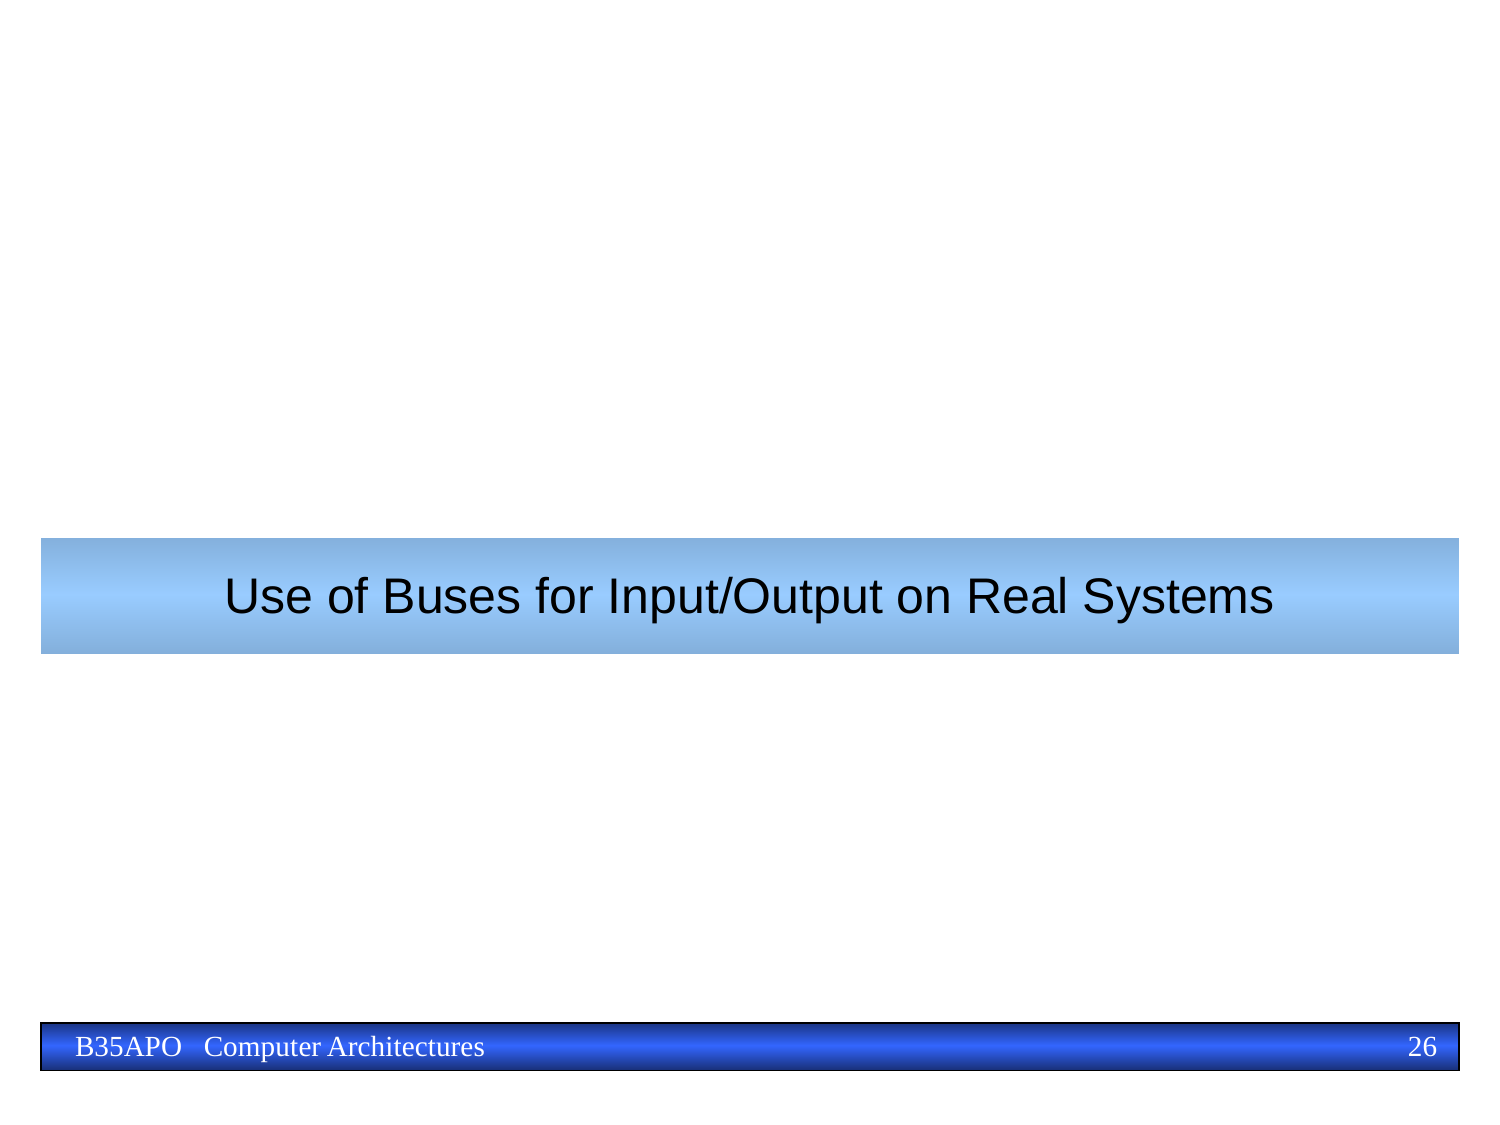

# Use of Buses for Input/Output on Real Systems
B35APO Computer Architectures
26